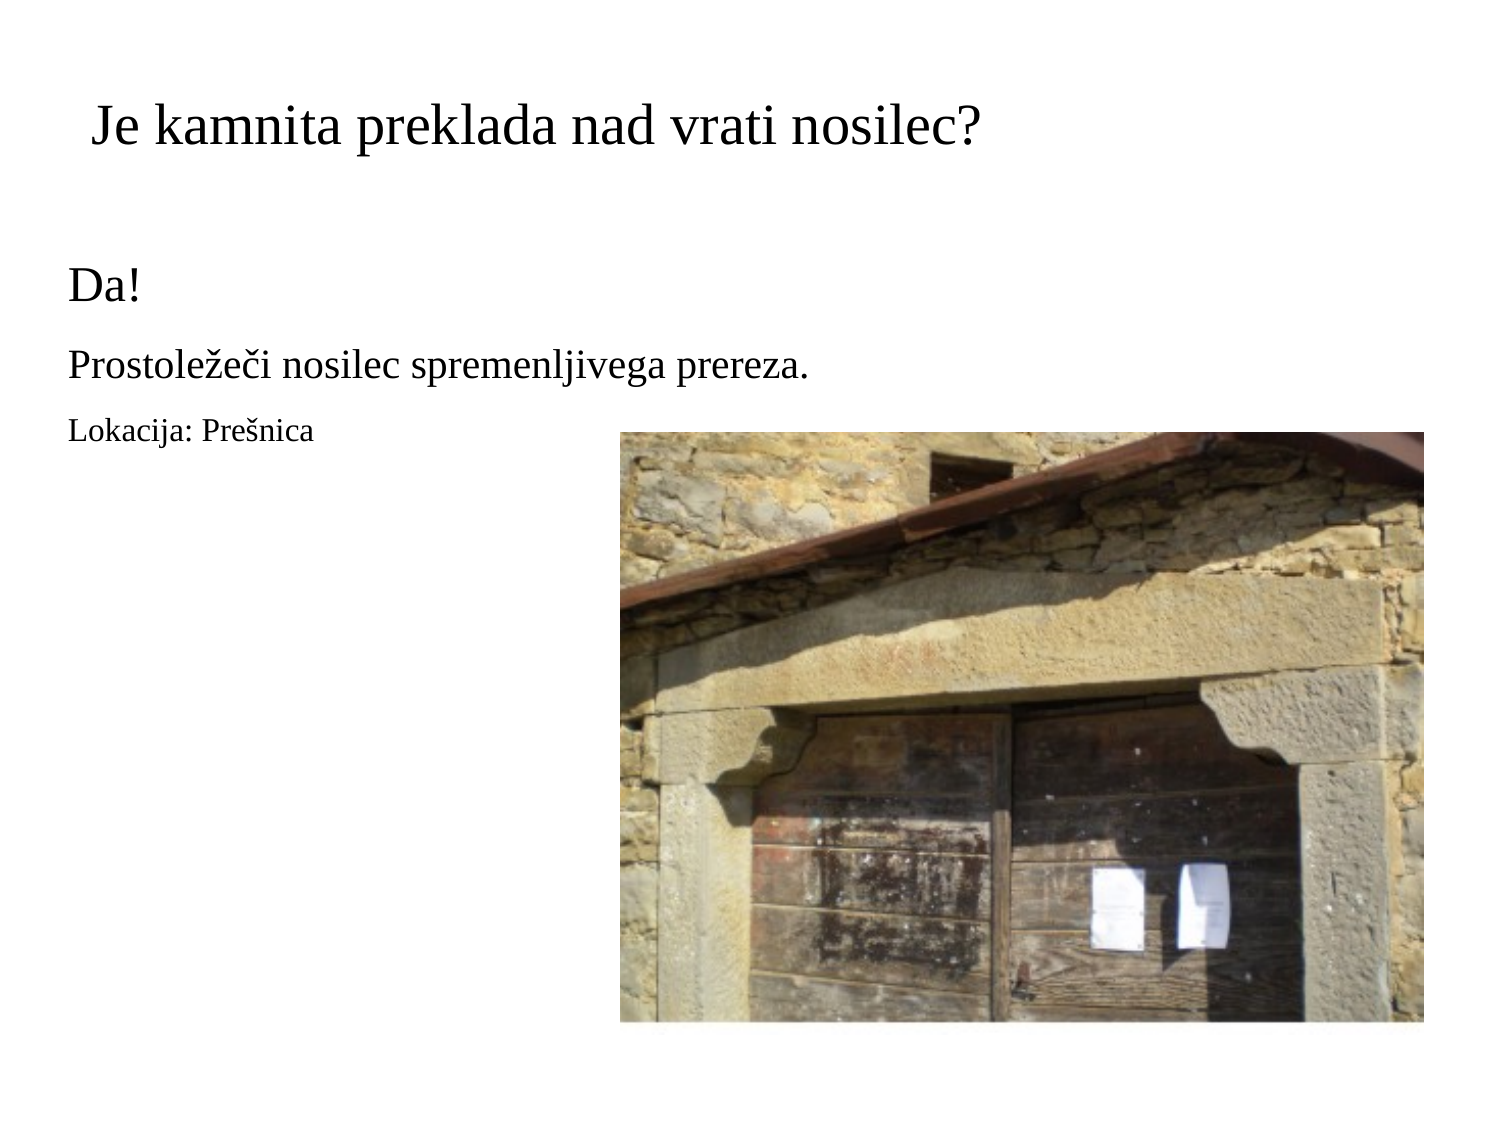

Je kamnita preklada nad vrati nosilec?
Da!
Prostoležeči nosilec spremenljivega prereza.
Lokacija: Prešnica